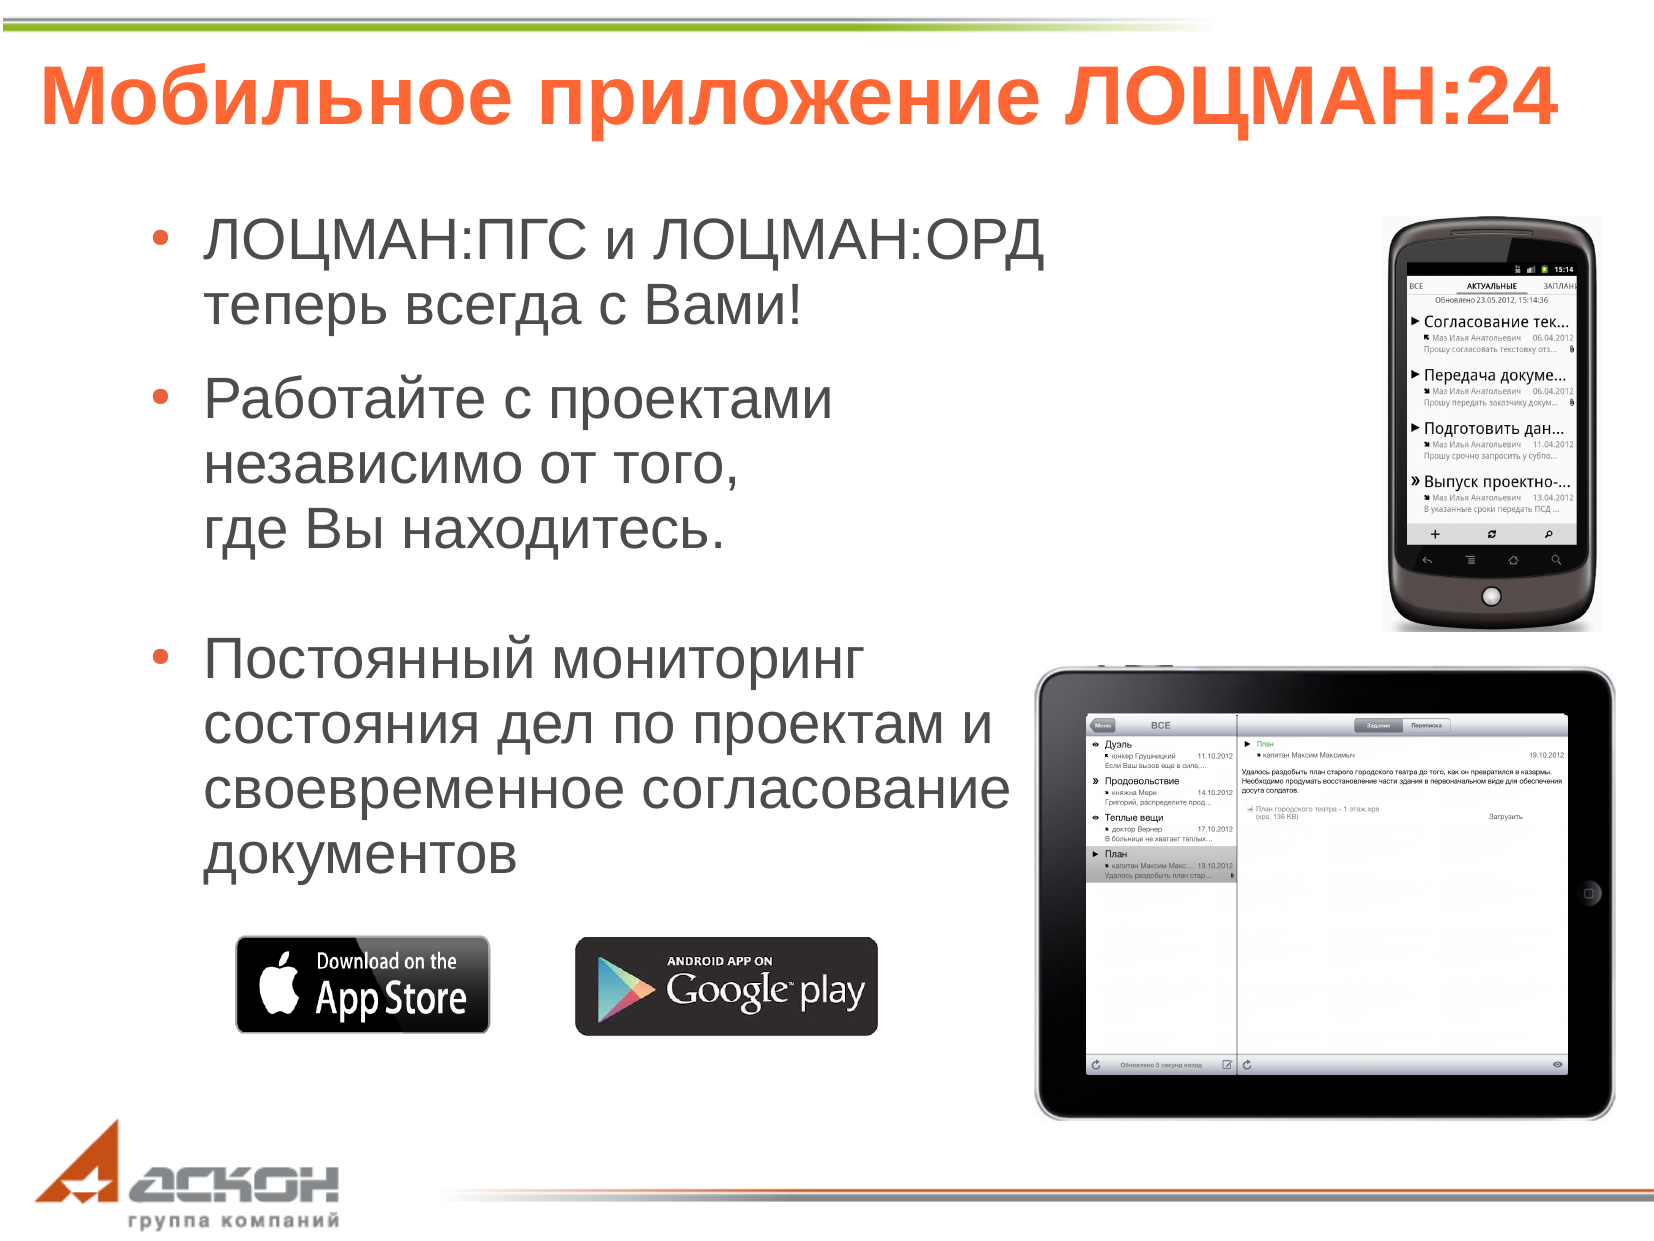

# Мобильное приложение ЛОЦМАН:24
ЛОЦМАН:ПГС и ЛОЦМАН:ОРД теперь всегда с Вами!
Работайте с проектами независимо от того,
где Вы находитесь.
Постоянный мониторинг состояния дел по проектам и своевременное согласование документов